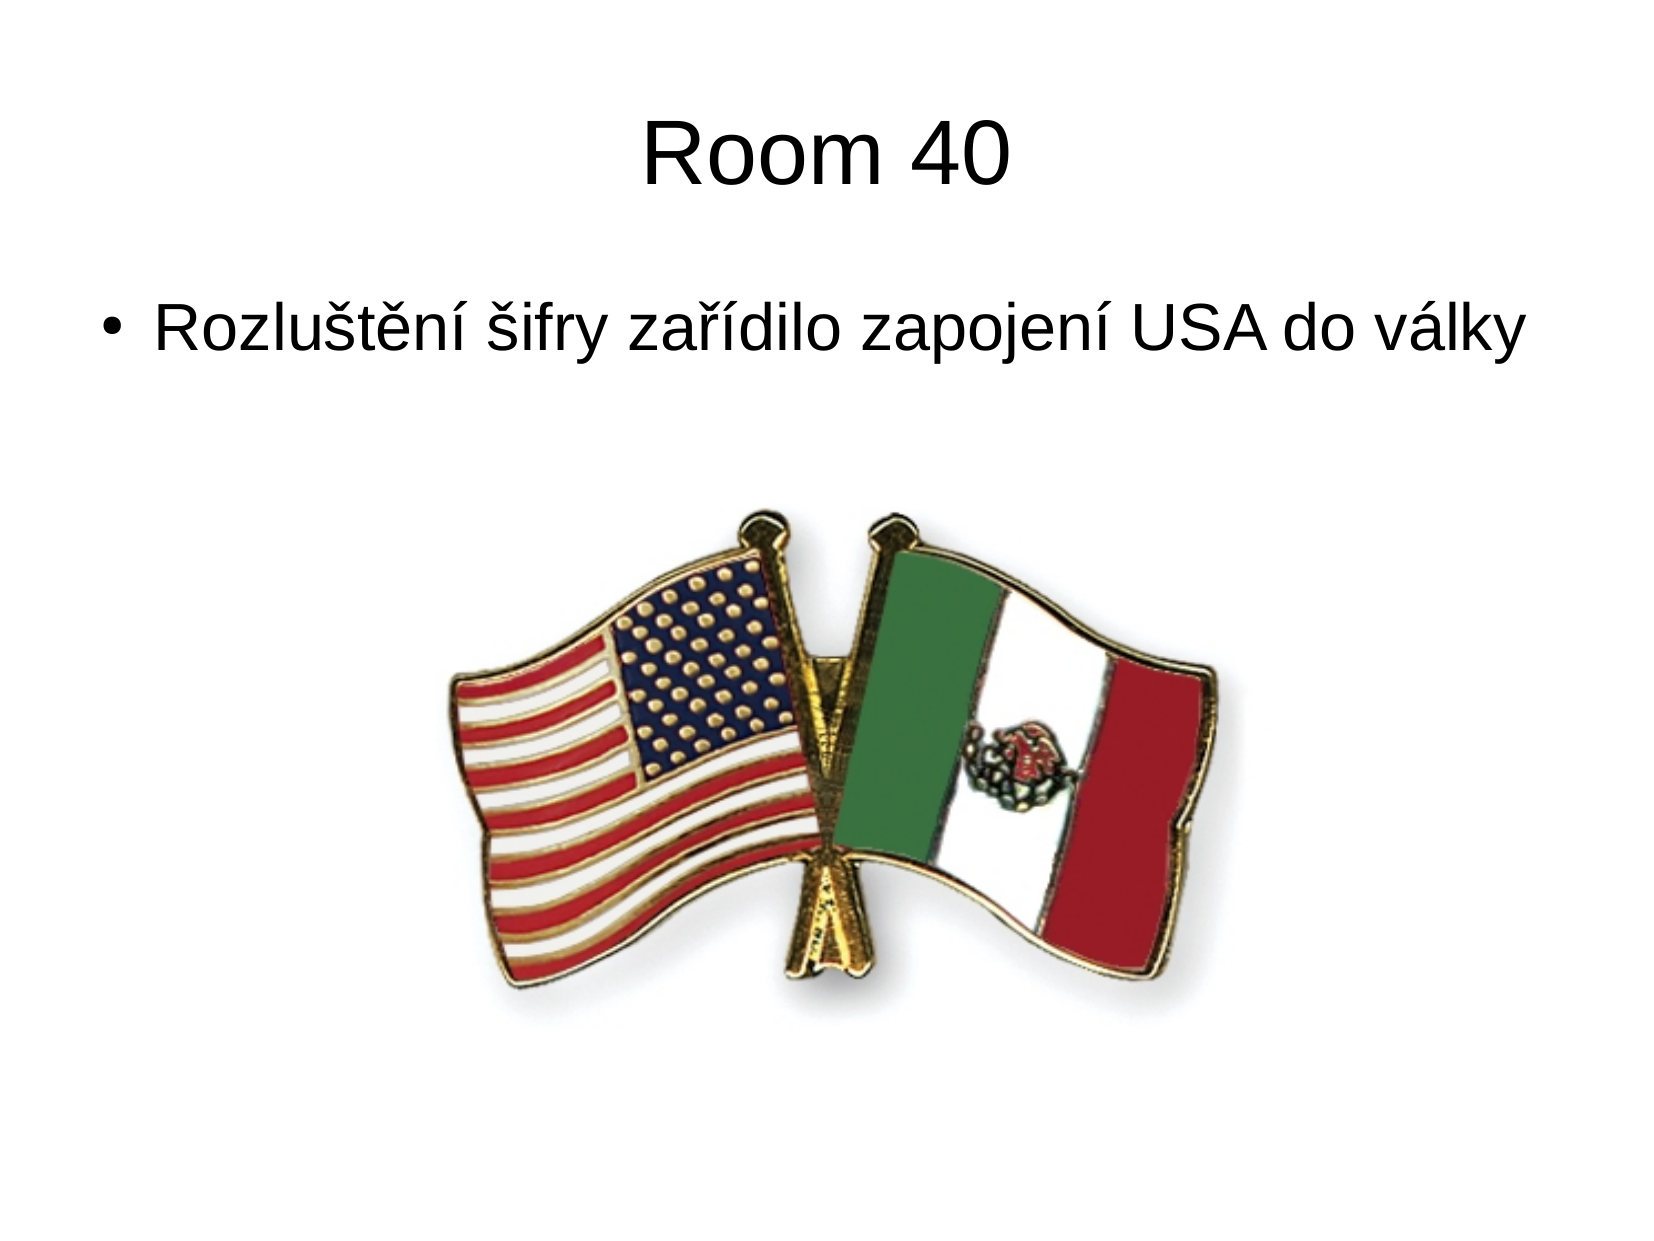

# Room 40
Rozluštění šifry zařídilo zapojení USA do války